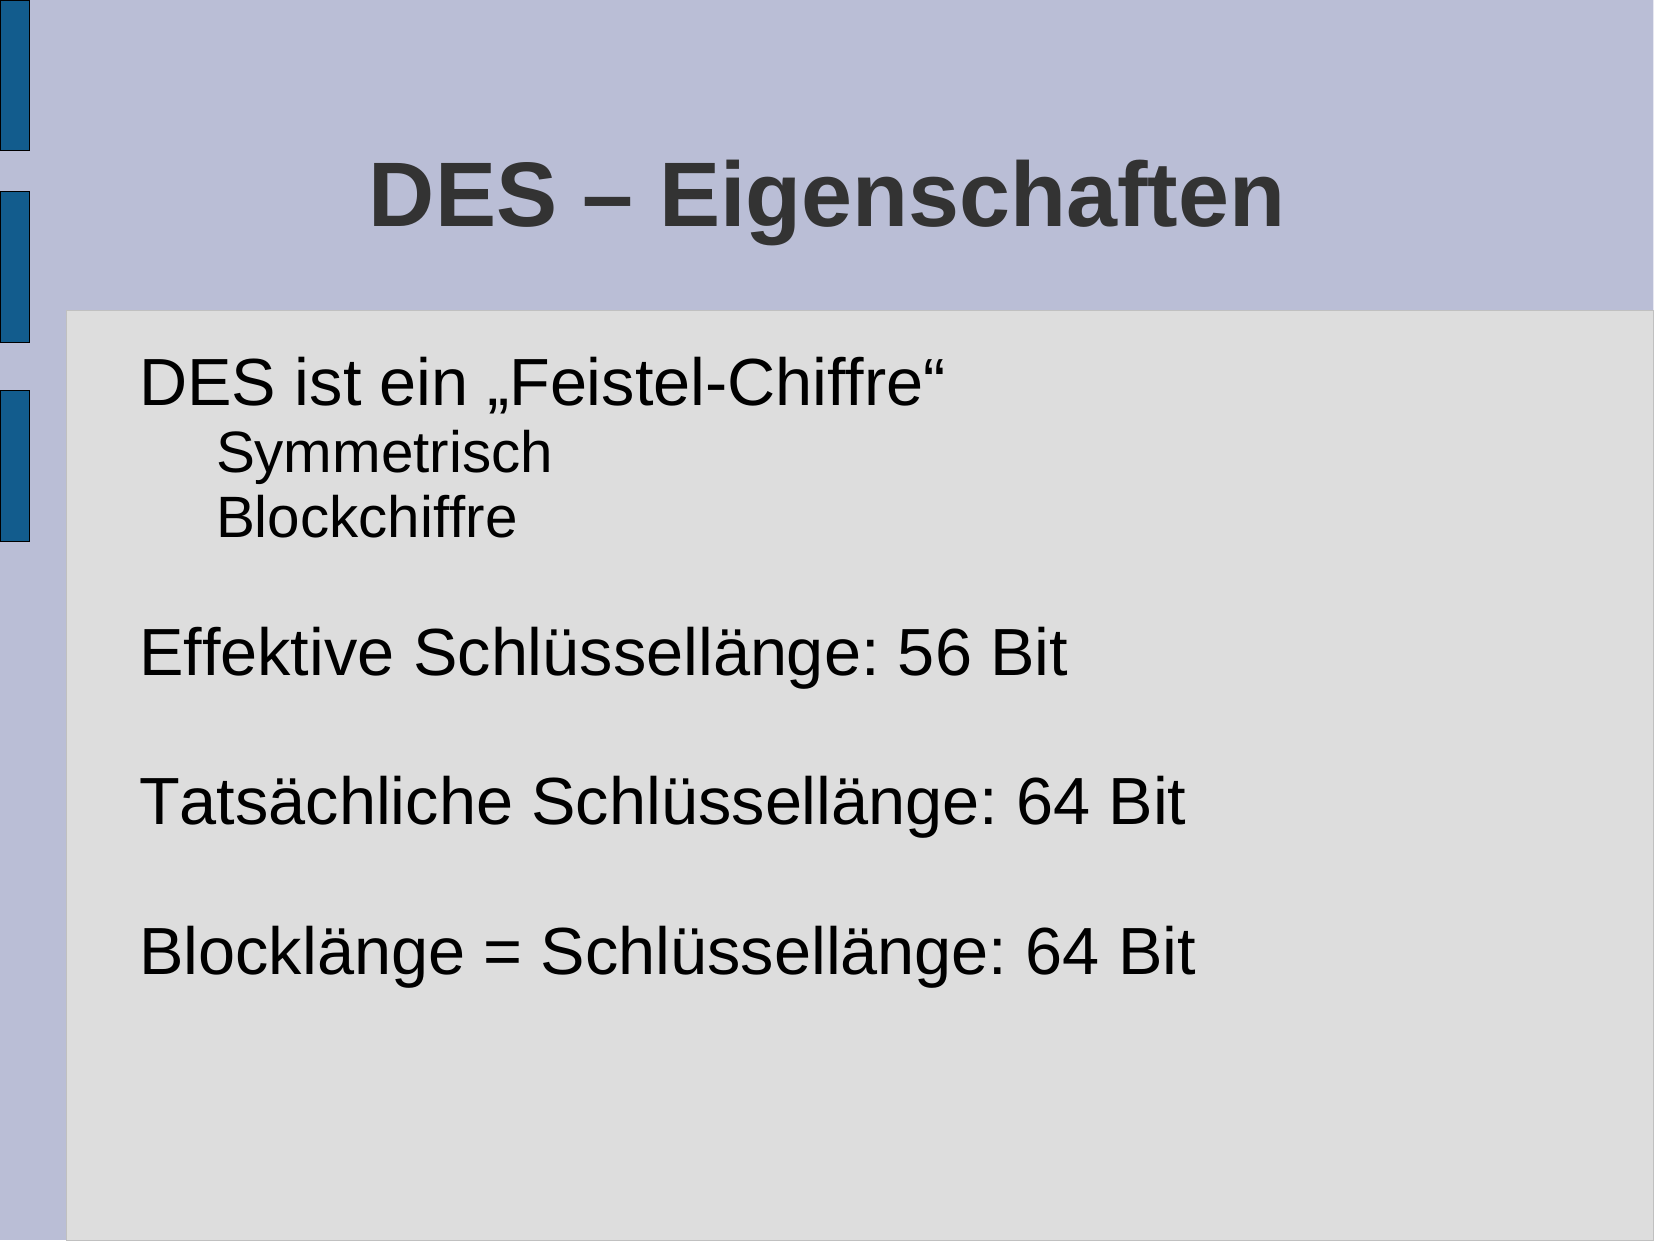

# DES – Eigenschaften
DES ist ein „Feistel-Chiffre“
Symmetrisch
Blockchiffre
Effektive Schlüssellänge: 56 Bit
Tatsächliche Schlüssellänge: 64 Bit
Blocklänge = Schlüssellänge: 64 Bit